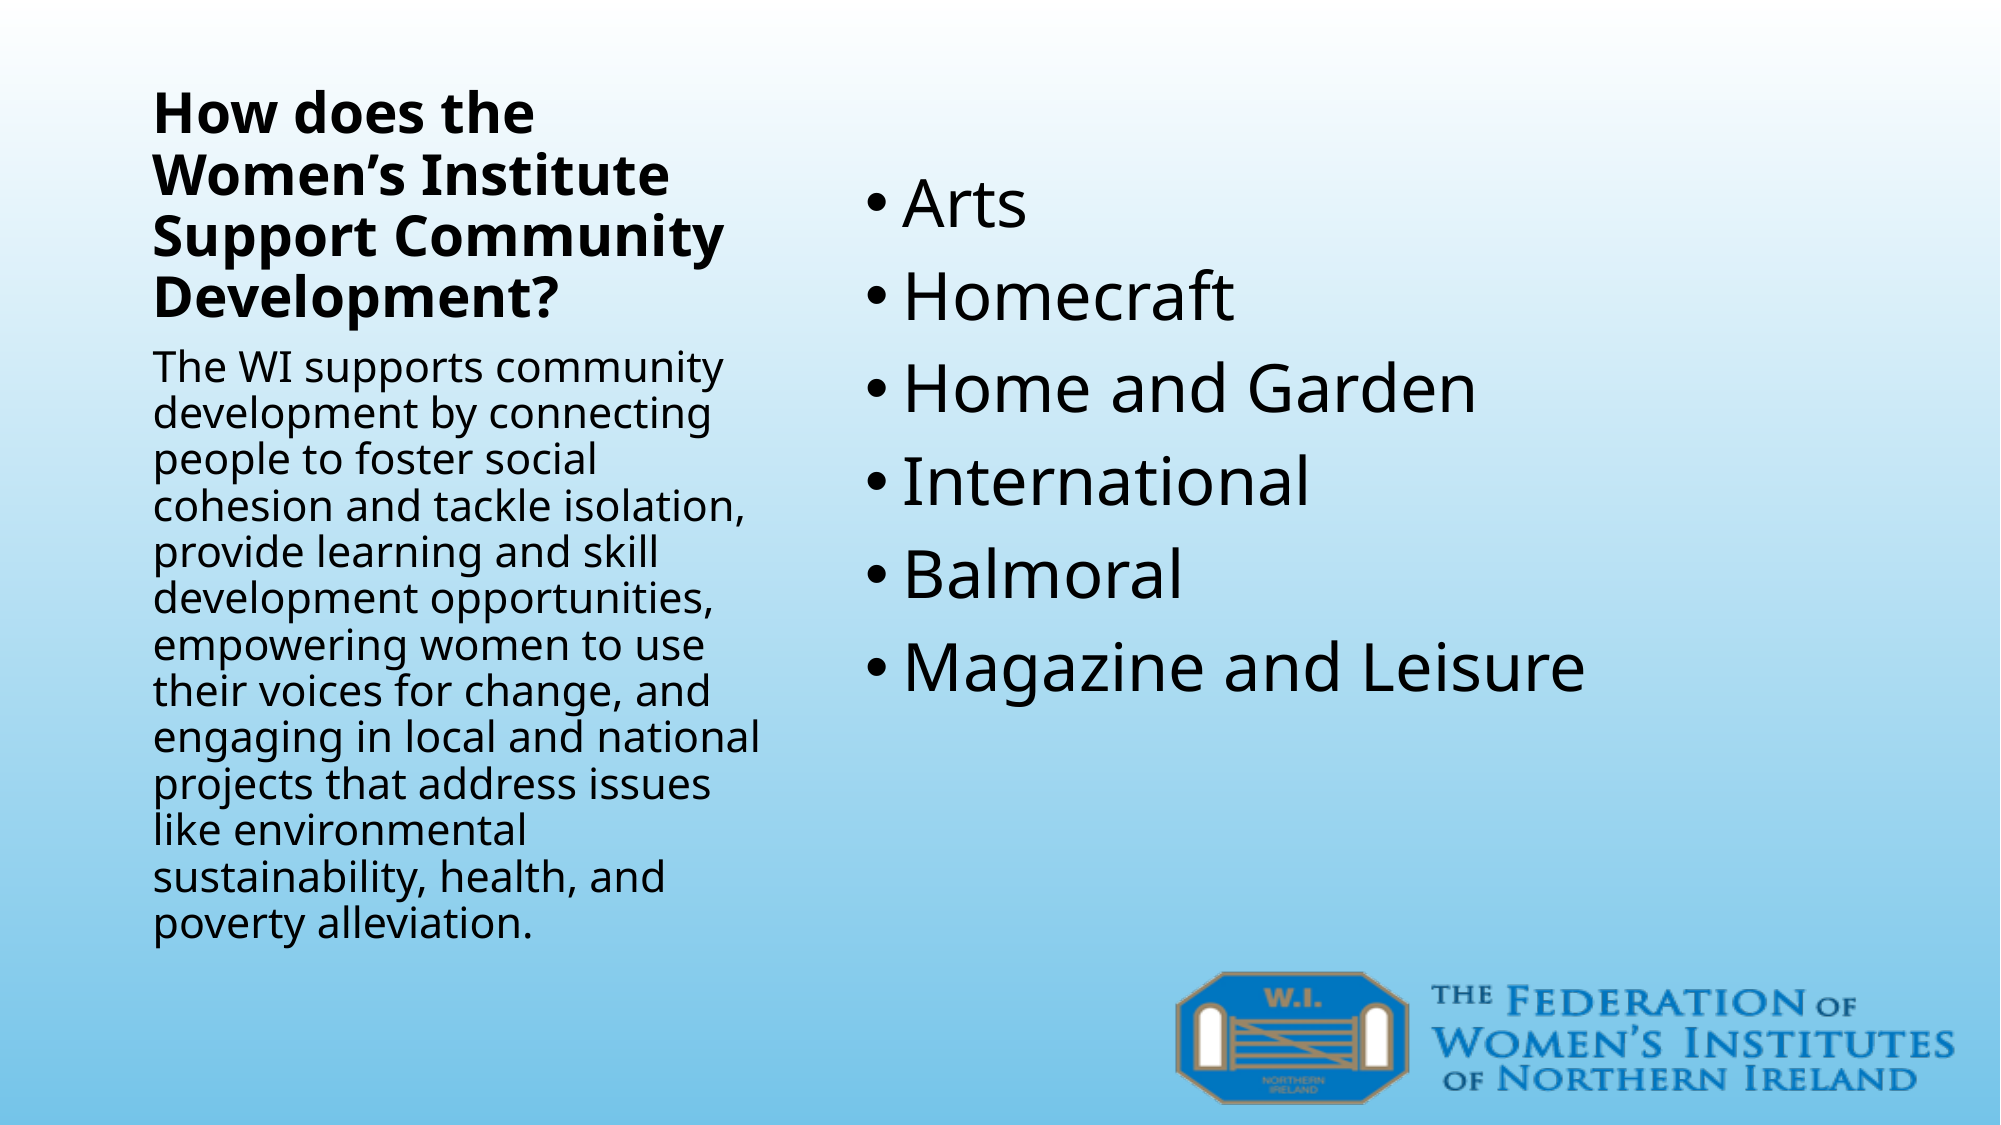

# How does the Women’s Institute Support Community Development?
Arts
Homecraft
Home and Garden
International
Balmoral
Magazine and Leisure
The WI supports community development by connecting people to foster social cohesion and tackle isolation, provide learning and skill development opportunities, empowering women to use their voices for change, and engaging in local and national projects that address issues like environmental sustainability, health, and poverty alleviation.